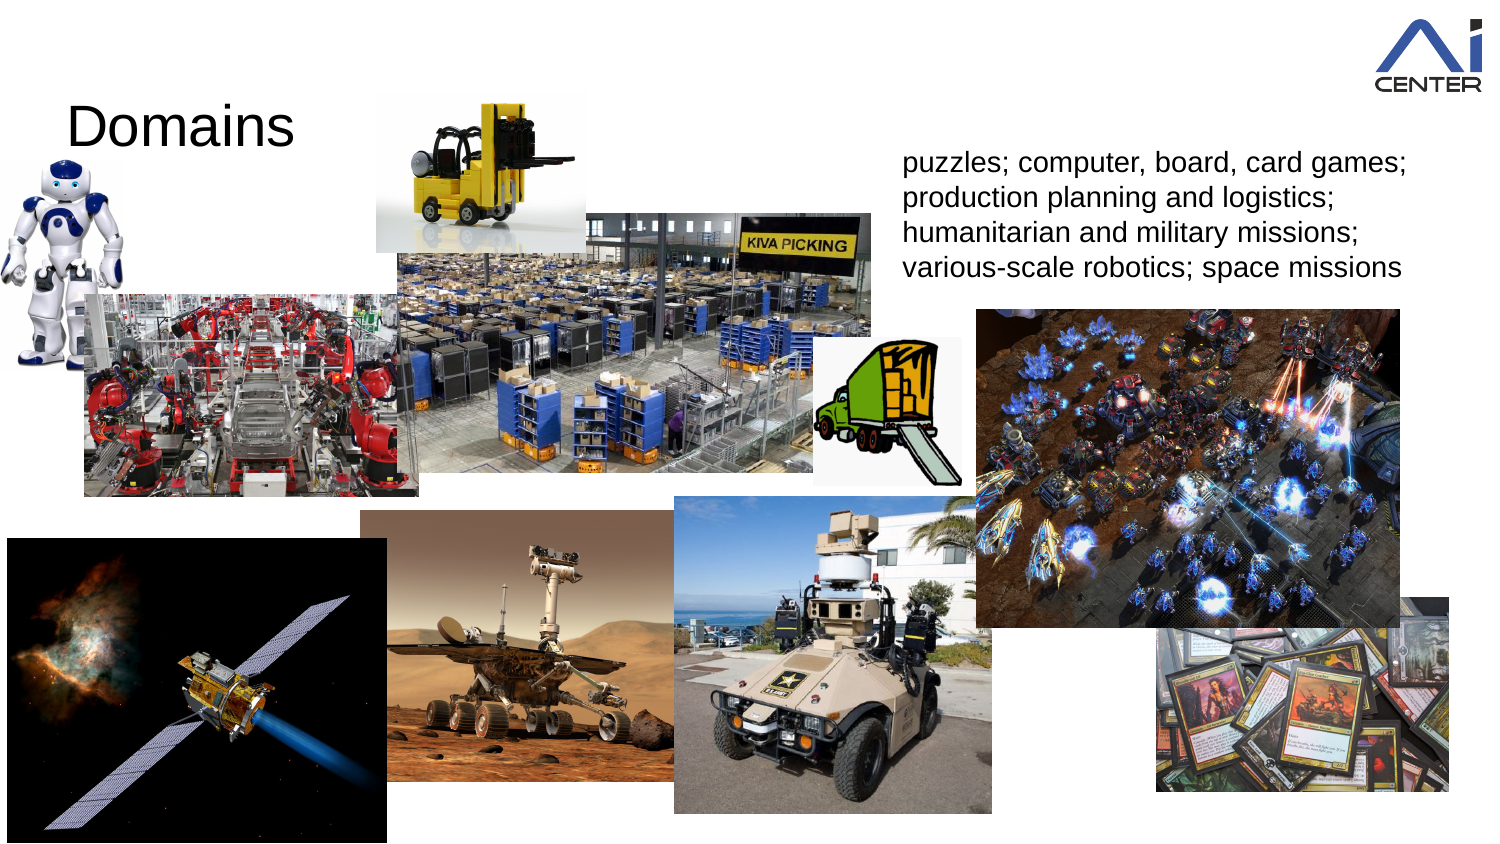

# Domains
puzzles; computer, board, card games; production planning and logistics; humanitarian and military missions; various-scale robotics; space missions